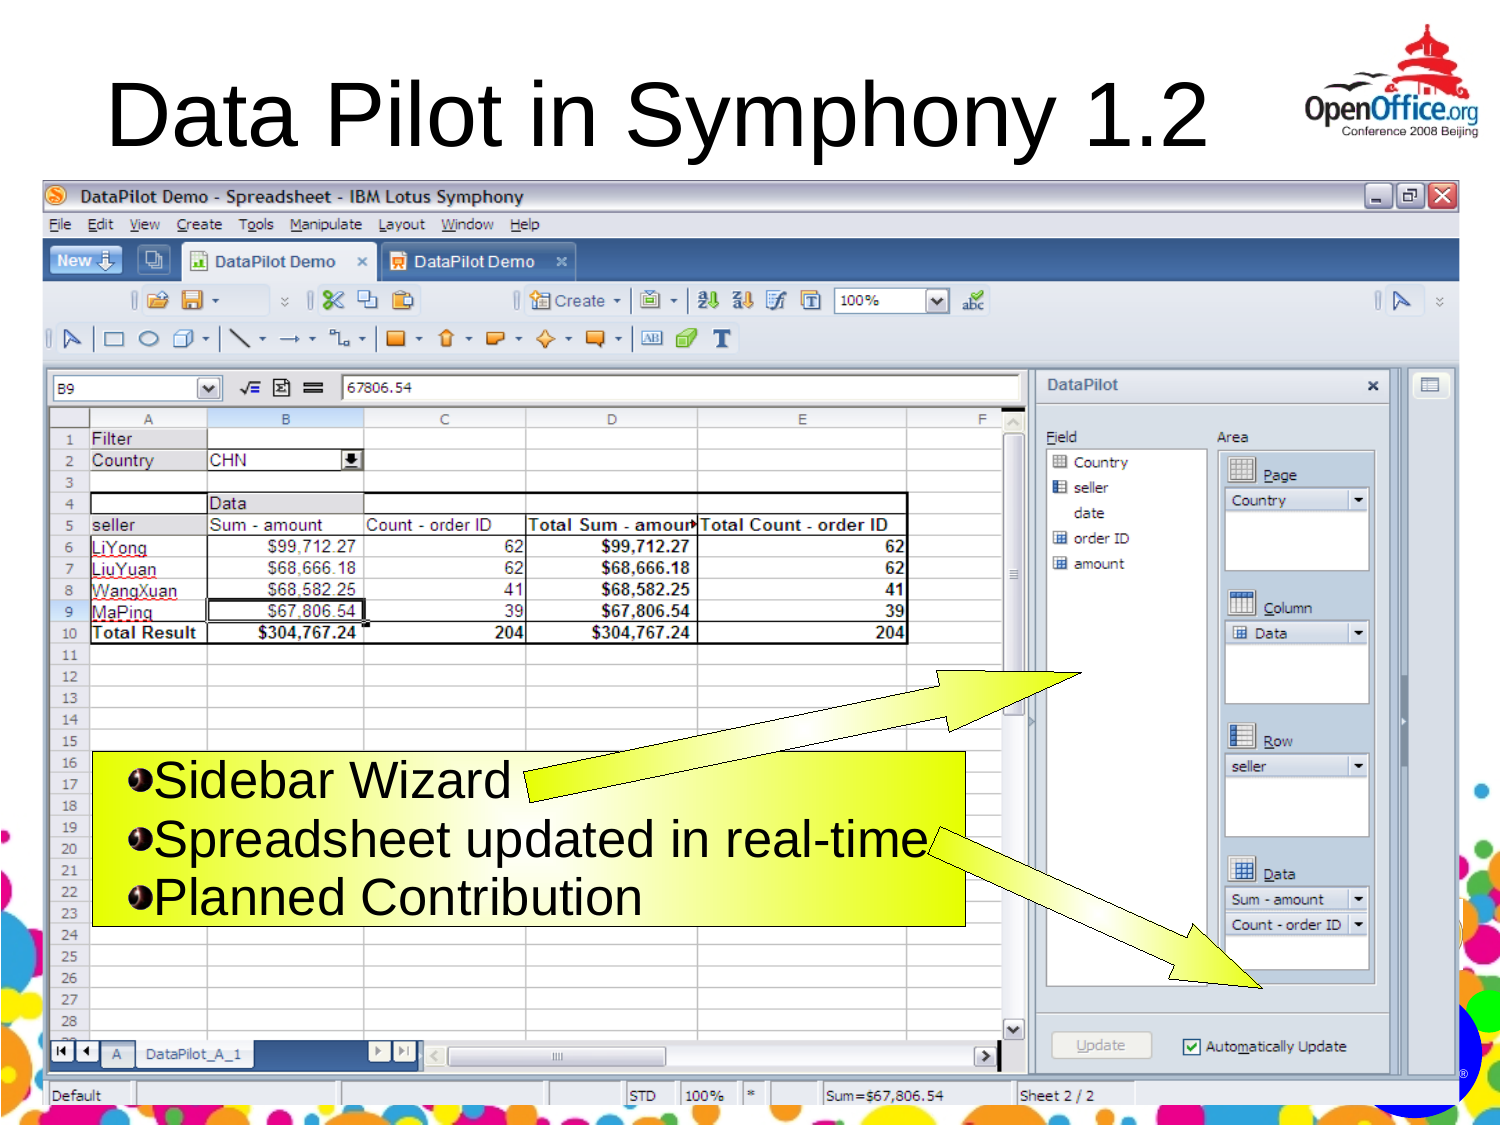

# Data Pilot in Symphony 1.2
Sidebar Wizard
Spreadsheet updated in real-time
Planned Contribution
17